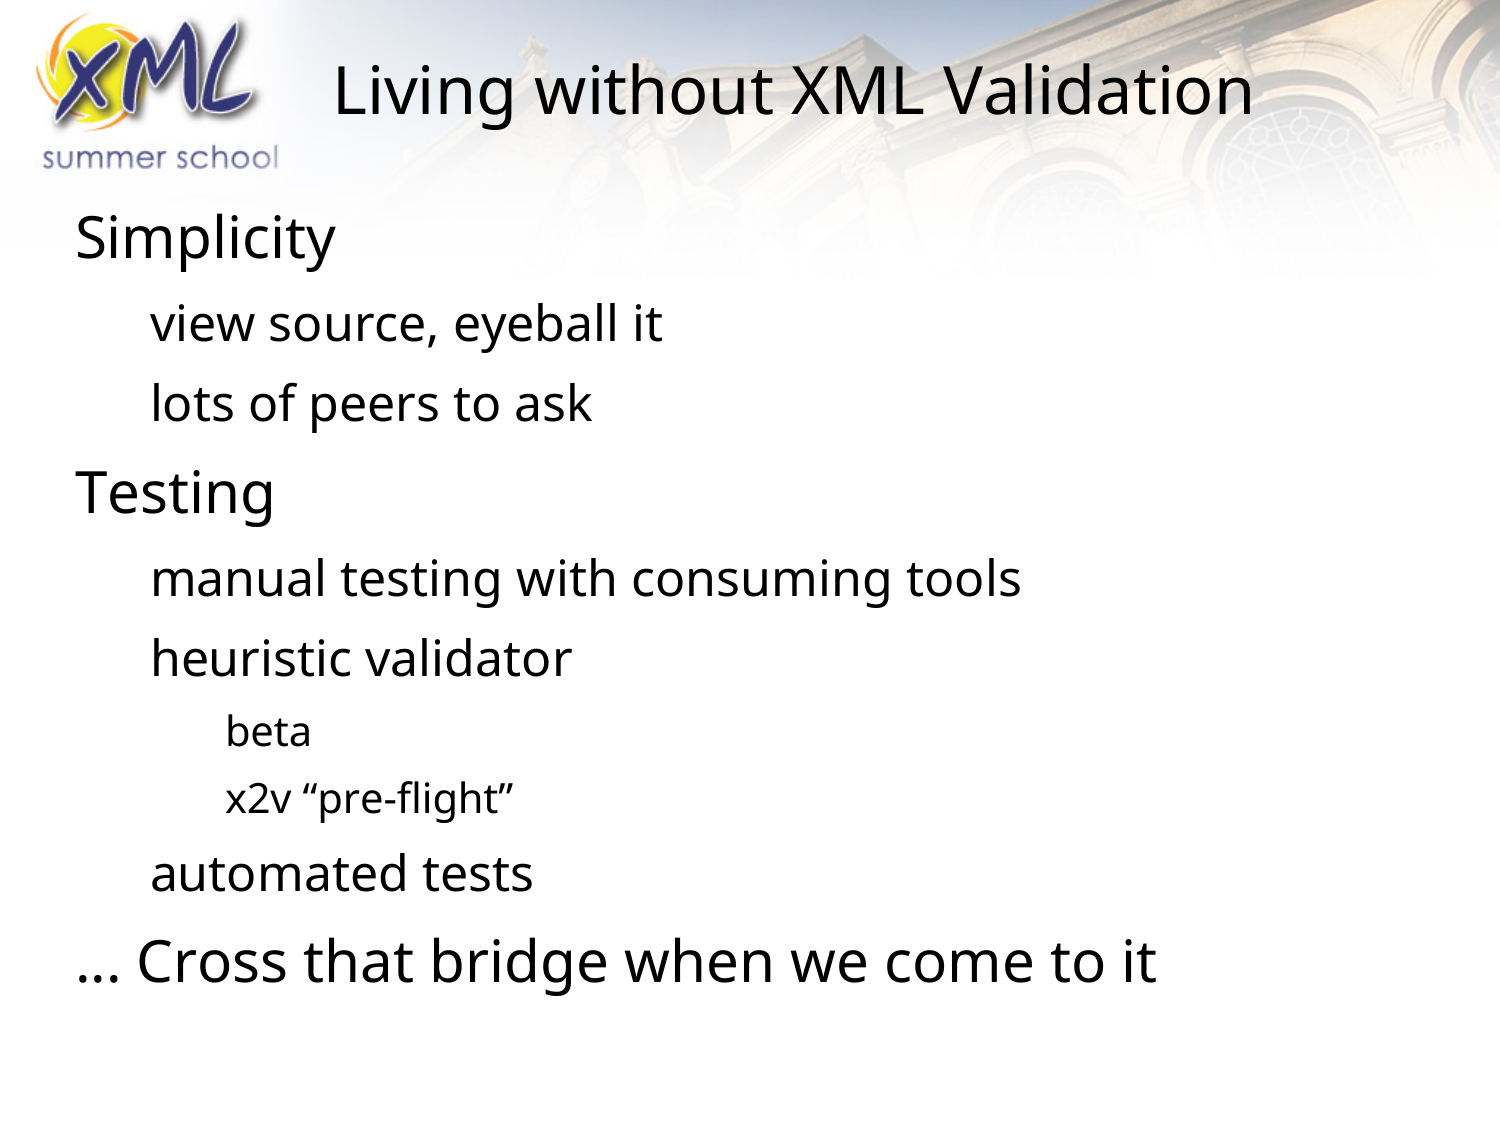

# Living without XML Validation
Simplicity
view source, eyeball it
lots of peers to ask
Testing
manual testing with consuming tools
heuristic validator
beta
x2v “pre-flight”
automated tests
... Cross that bridge when we come to it